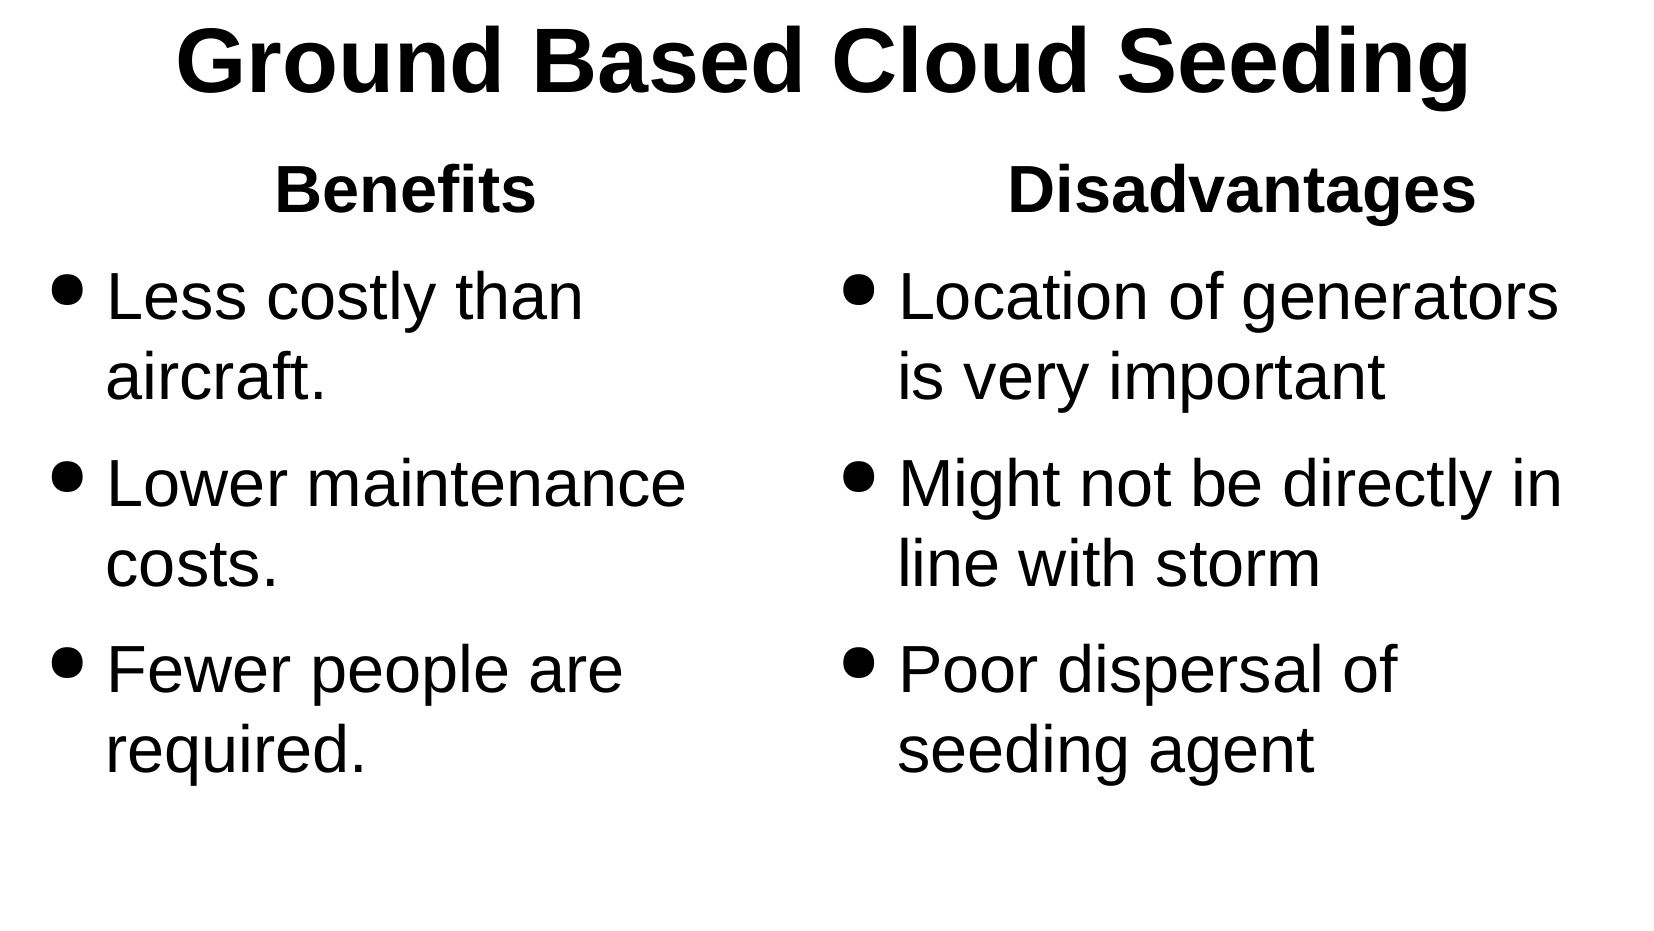

# Ground Based Cloud Seeding
Benefits
 Less costly than aircraft.
 Lower maintenance costs.
 Fewer people are required.
Disadvantages
 Location of generators is very important
 Might not be directly in line with storm
 Poor dispersal of seeding agent